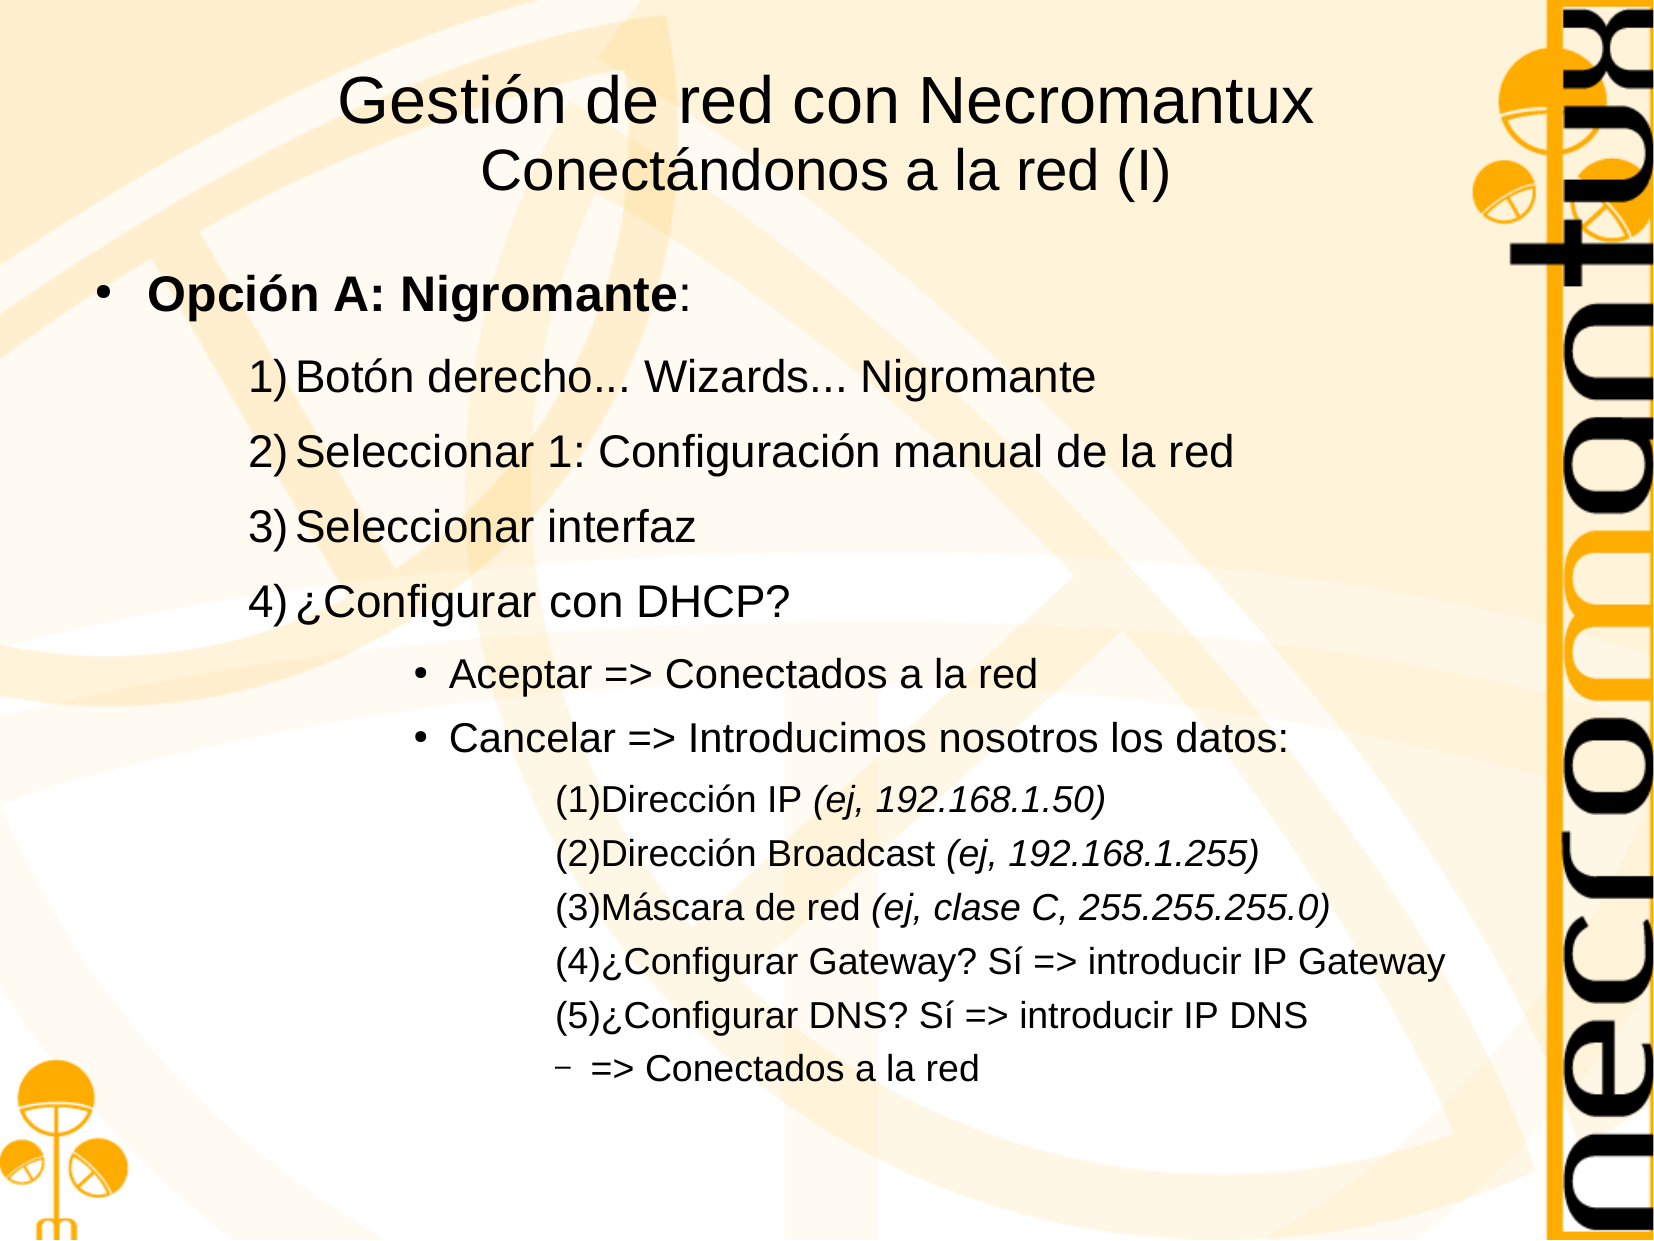

# Gestión de red con Necromantux Conectándonos a la red (I)
Opción A: Nigromante:
Botón derecho... Wizards... Nigromante
Seleccionar 1: Configuración manual de la red
Seleccionar interfaz
¿Configurar con DHCP?
Aceptar => Conectados a la red
Cancelar => Introducimos nosotros los datos:
Dirección IP (ej, 192.168.1.50)
Dirección Broadcast (ej, 192.168.1.255)
Máscara de red (ej, clase C, 255.255.255.0)
¿Configurar Gateway? Sí => introducir IP Gateway
¿Configurar DNS? Sí => introducir IP DNS
=> Conectados a la red